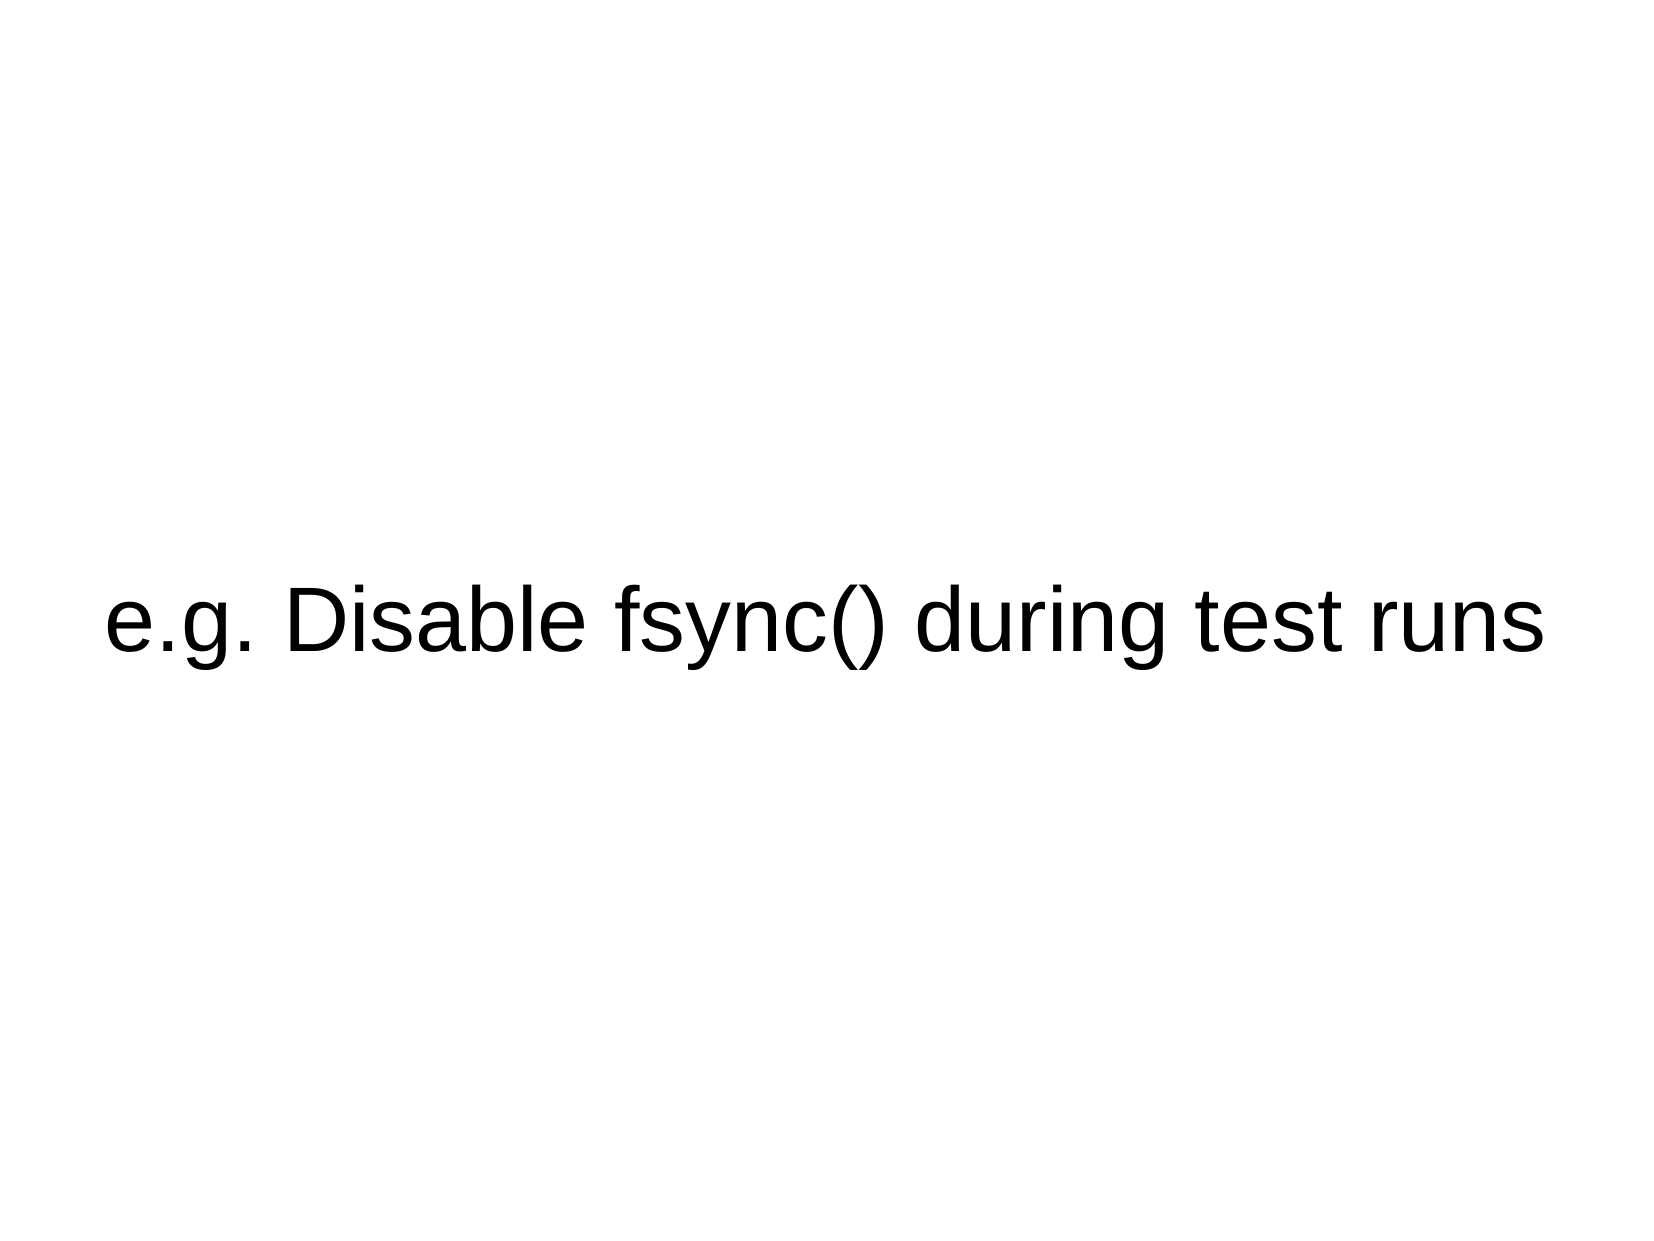

# e.g. Disable fsync() during test runs